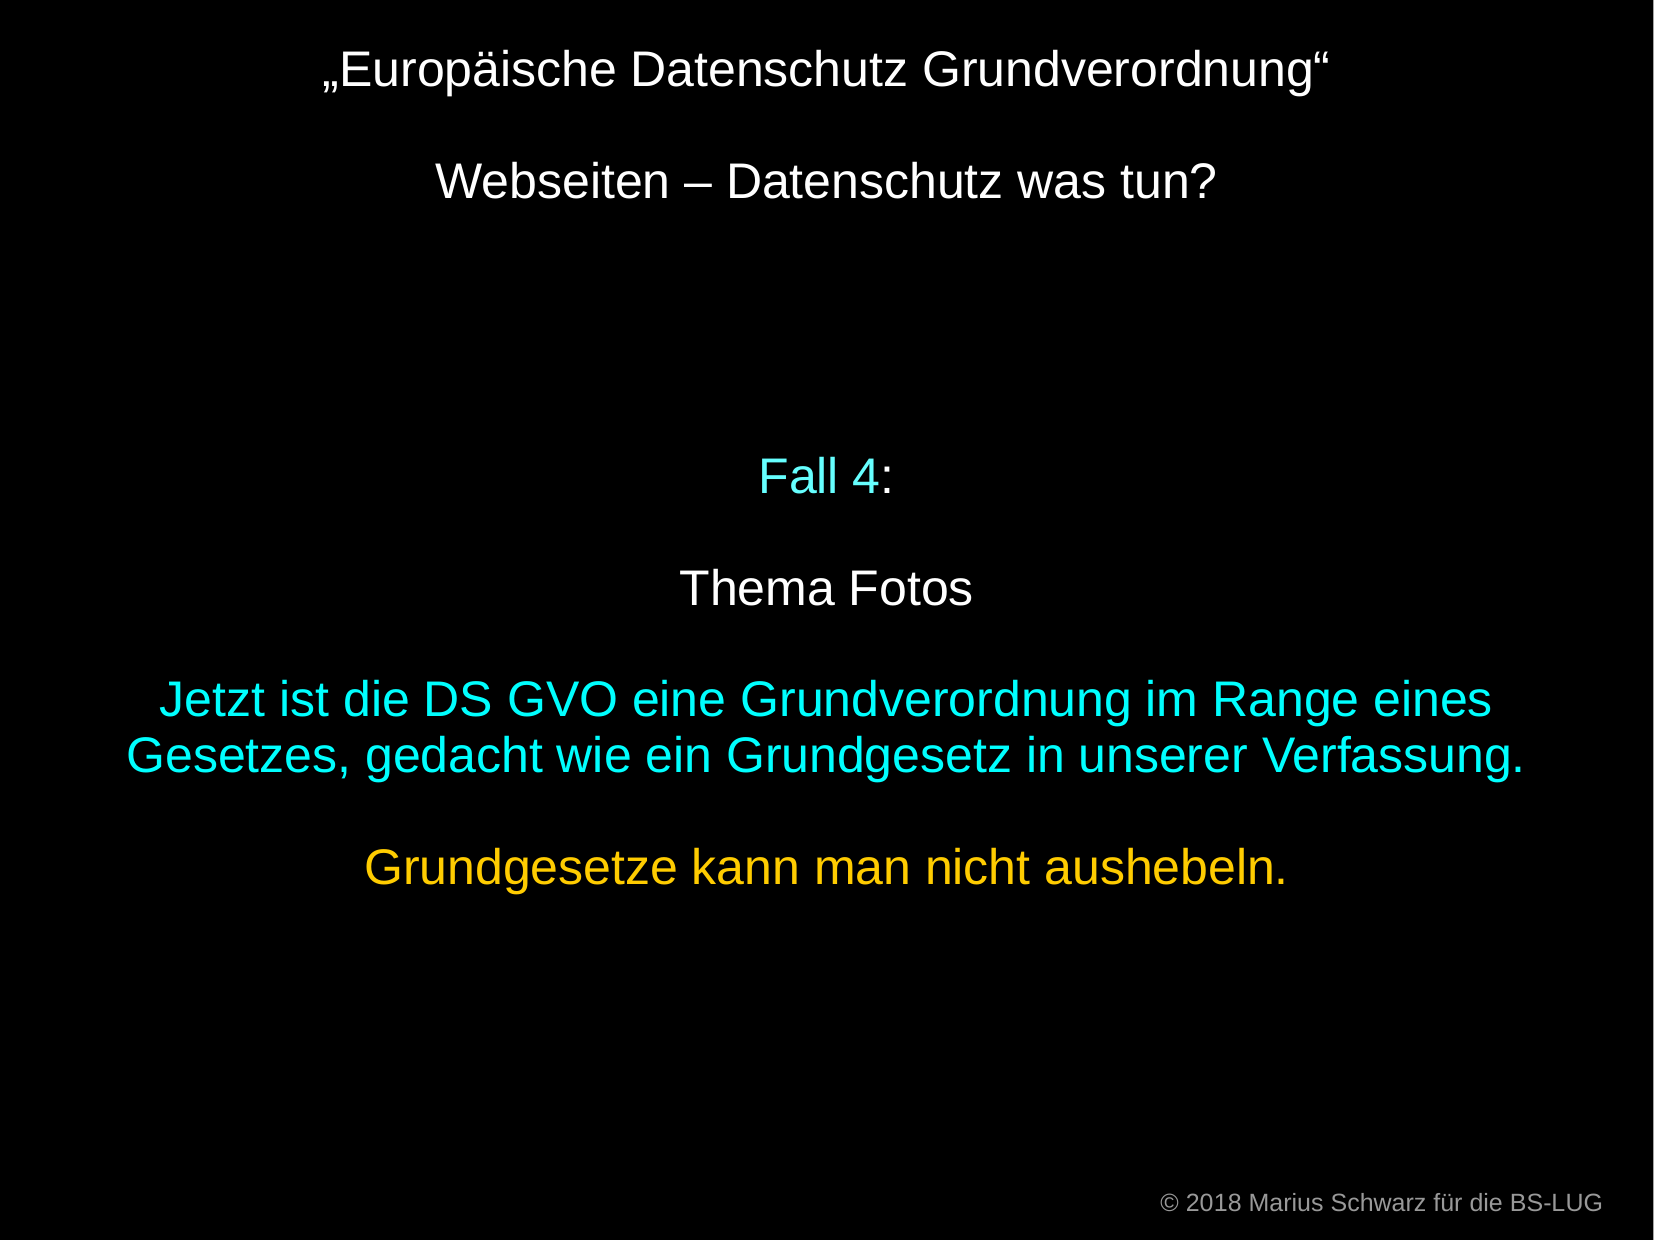

# „Europäische Datenschutz Grundverordnung“ Webseiten – Datenschutz was tun?
Fall 4:
Thema Fotos
Jetzt ist die DS GVO eine Grundverordnung im Range eines Gesetzes, gedacht wie ein Grundgesetz in unserer Verfassung.
Grundgesetze kann man nicht aushebeln.
© 2018 Marius Schwarz für die BS-LUG